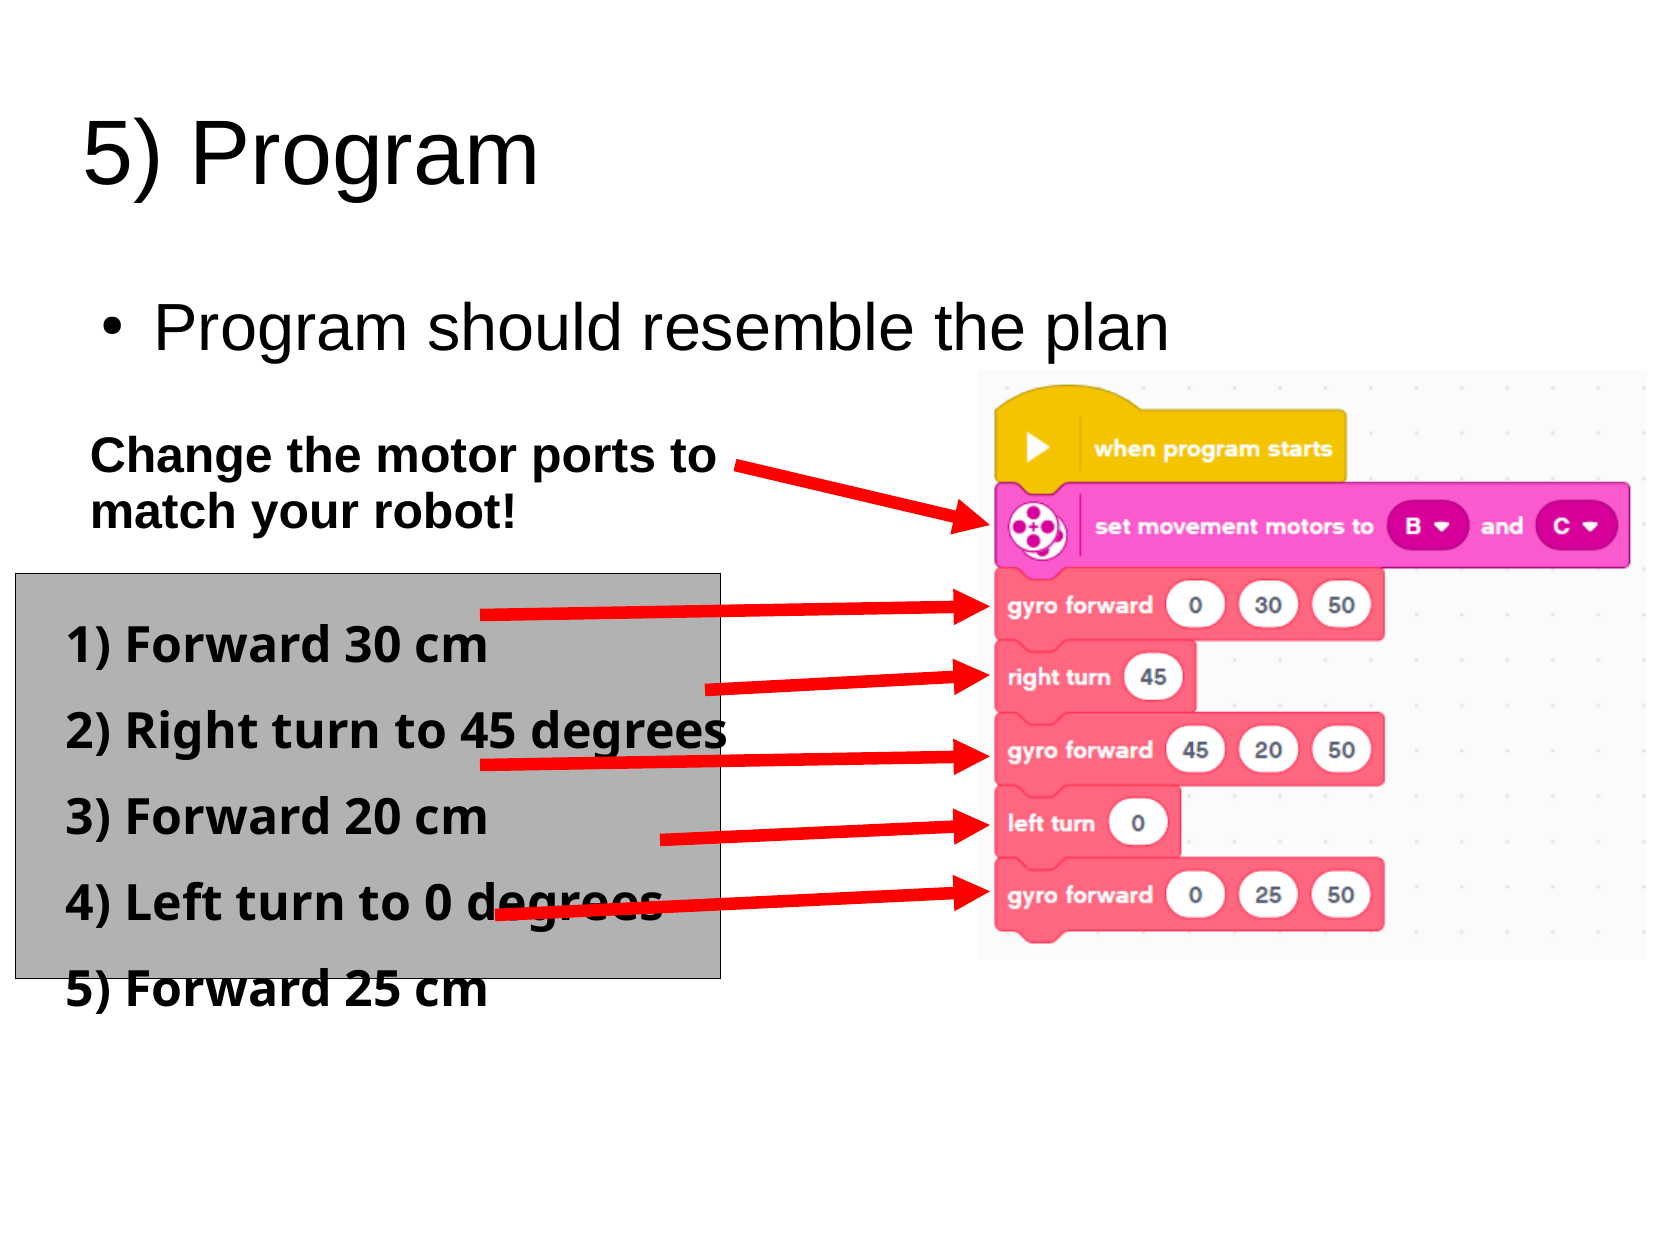

# 5) Program
Program should resemble the plan
Change the motor ports to match your robot!
1) Forward 30 cm
2) Right turn to 45 degrees
3) Forward 20 cm
4) Left turn to 0 degrees
5) Forward 25 cm